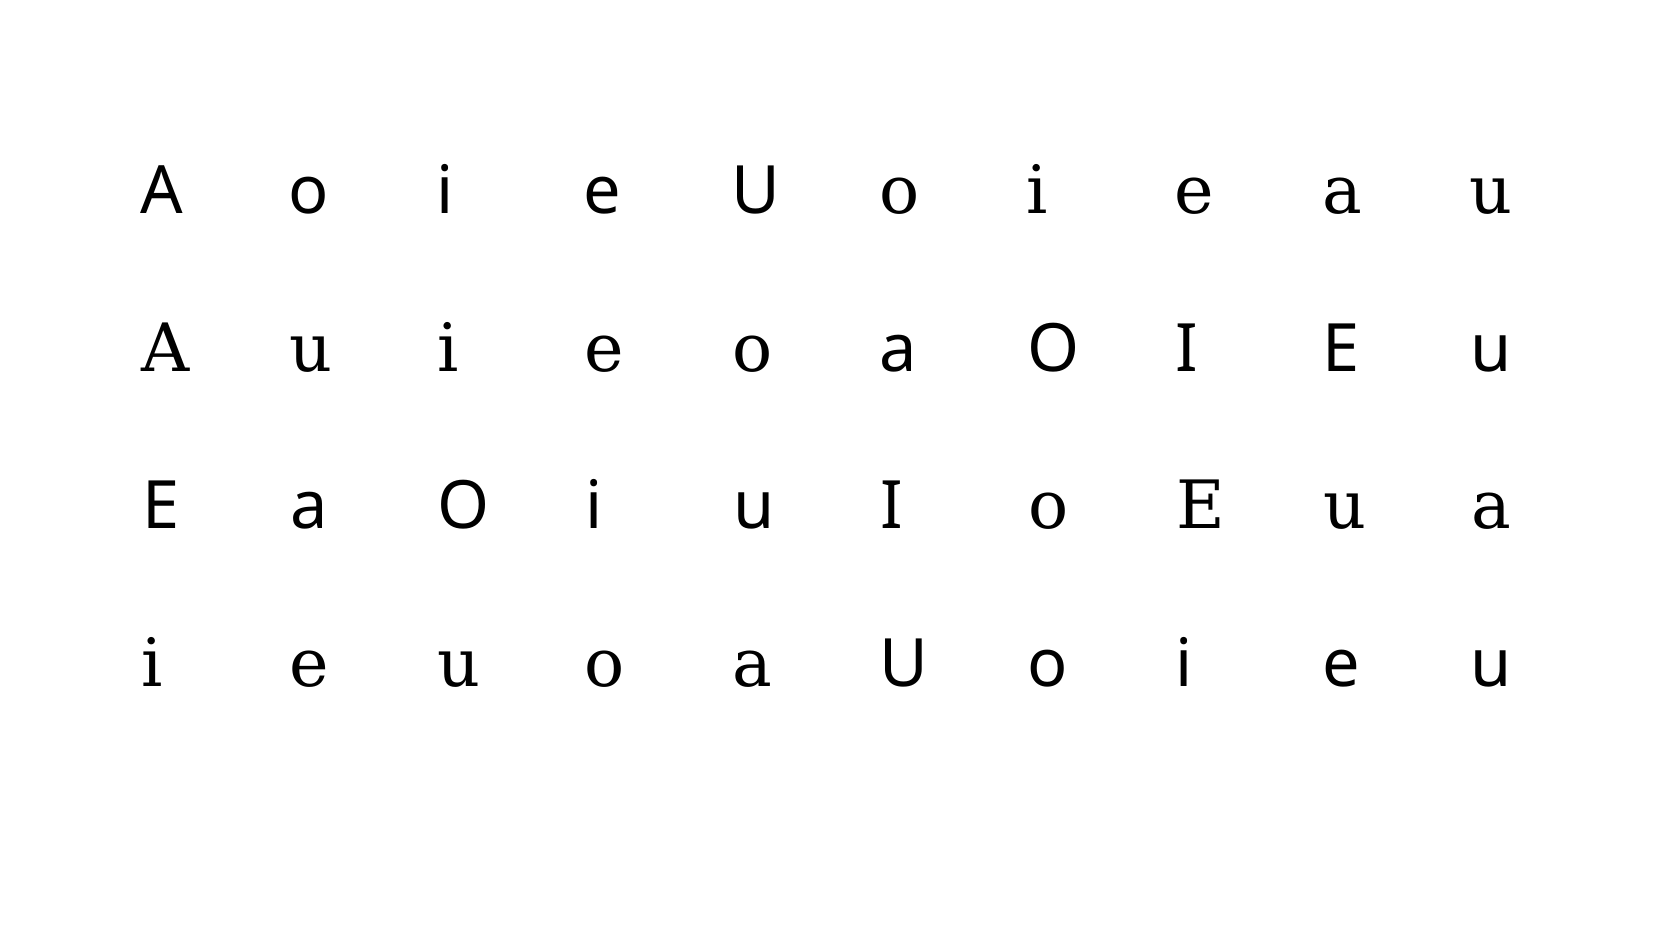

A		o		i		e		U		o		i		e		a		u
A		u		i		e		o		a		O		I		E		u
E		a		O		i		u		I		o		E		u		a
i		e		u		o		a		U		o		i		e		u